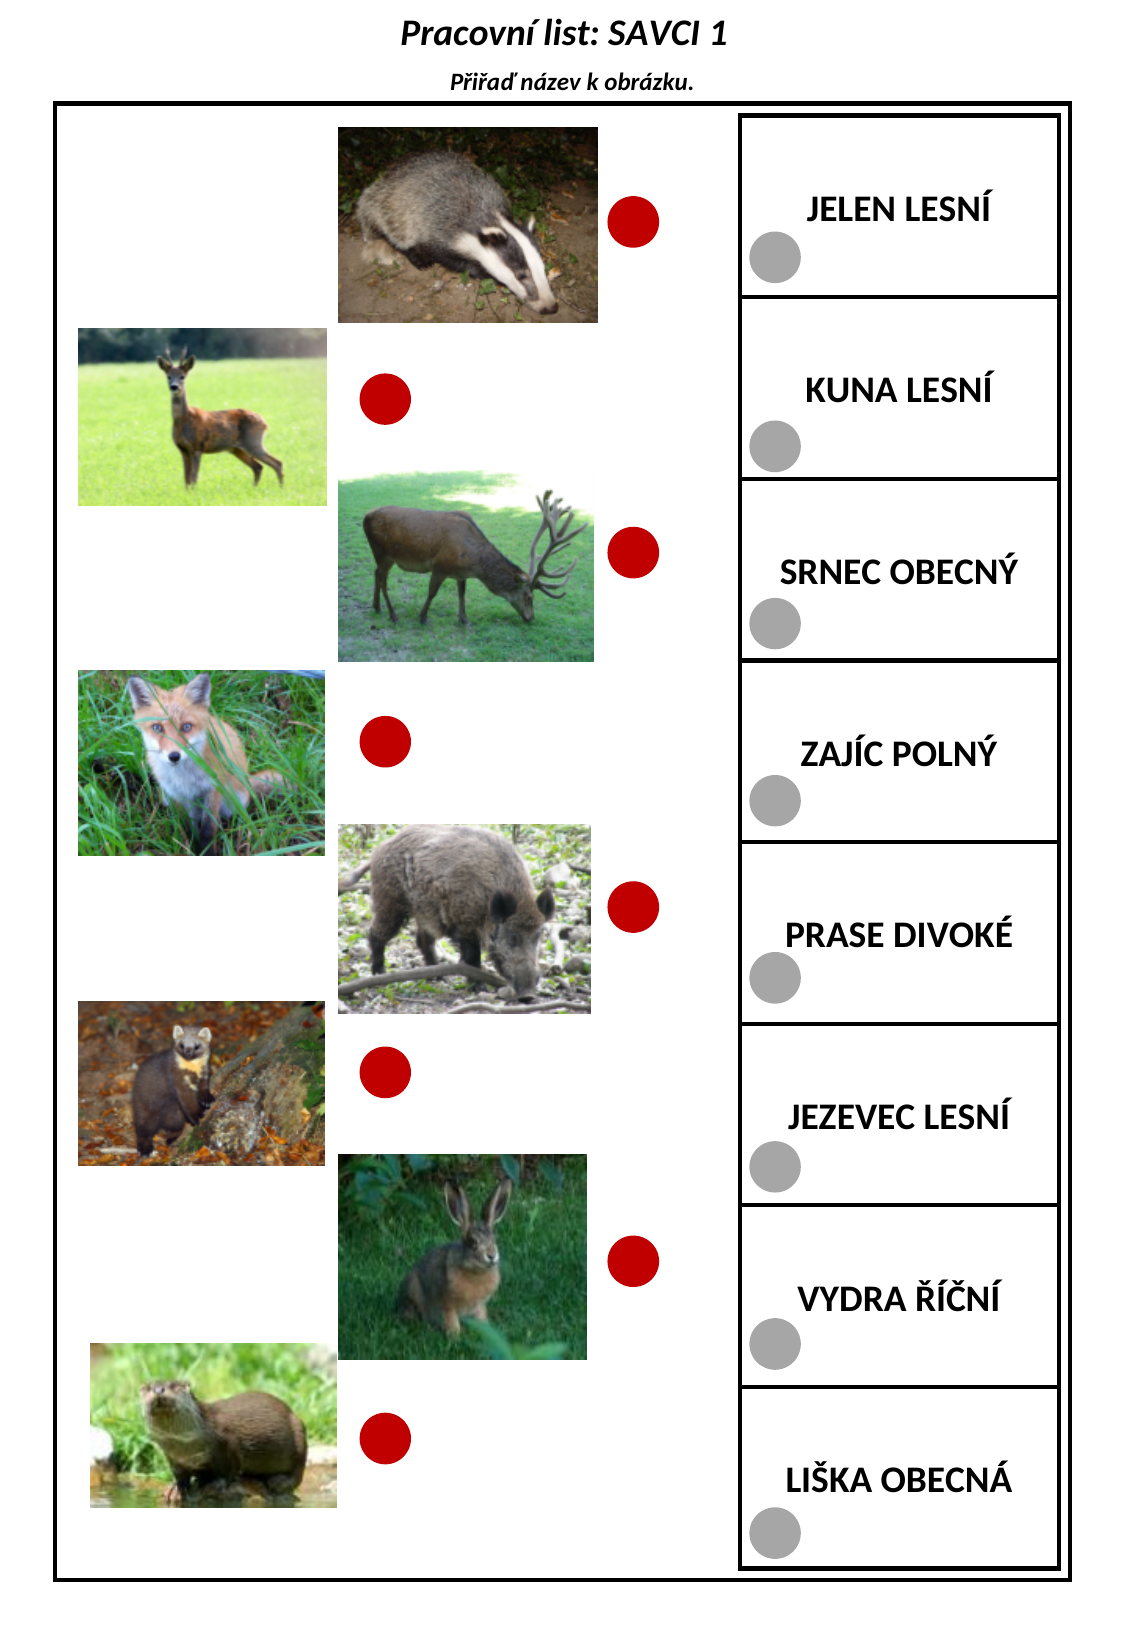

Pracovní list: SAVCI 1
 Přiřaď název k obrázku.
JELEN LESNÍ
KUNA LESNÍ
SRNEC OBECNÝ
ZAJÍC POLNÝ
PRASE DIVOKÉ
JEZEVEC LESNÍ
VYDRA ŘÍČNÍ
LIŠKA OBECNÁ